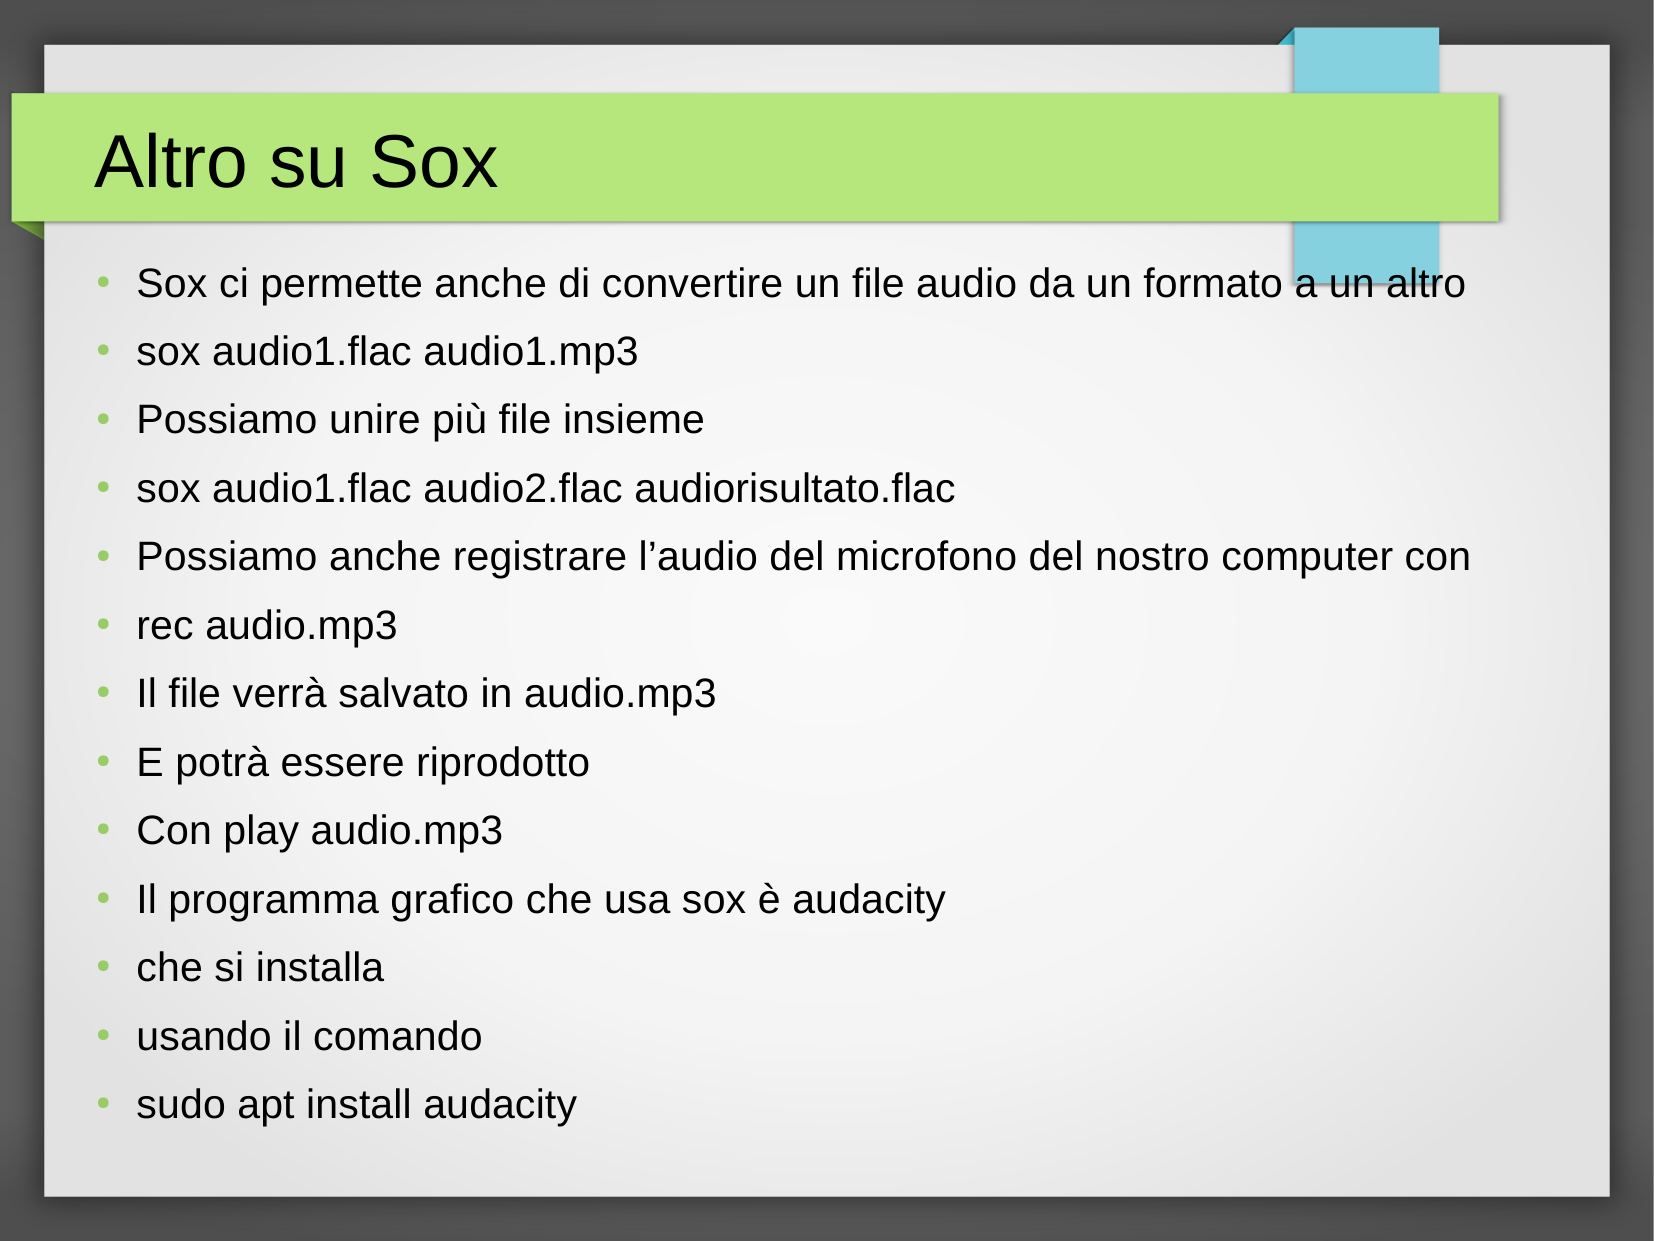

# Altro su Sox
Sox ci permette anche di convertire un file audio da un formato a un altro
sox audio1.flac audio1.mp3
Possiamo unire più file insieme
sox audio1.flac audio2.flac audiorisultato.flac
Possiamo anche registrare l’audio del microfono del nostro computer con
rec audio.mp3
Il file verrà salvato in audio.mp3
E potrà essere riprodotto
Con play audio.mp3
Il programma grafico che usa sox è audacity
che si installa
usando il comando
sudo apt install audacity